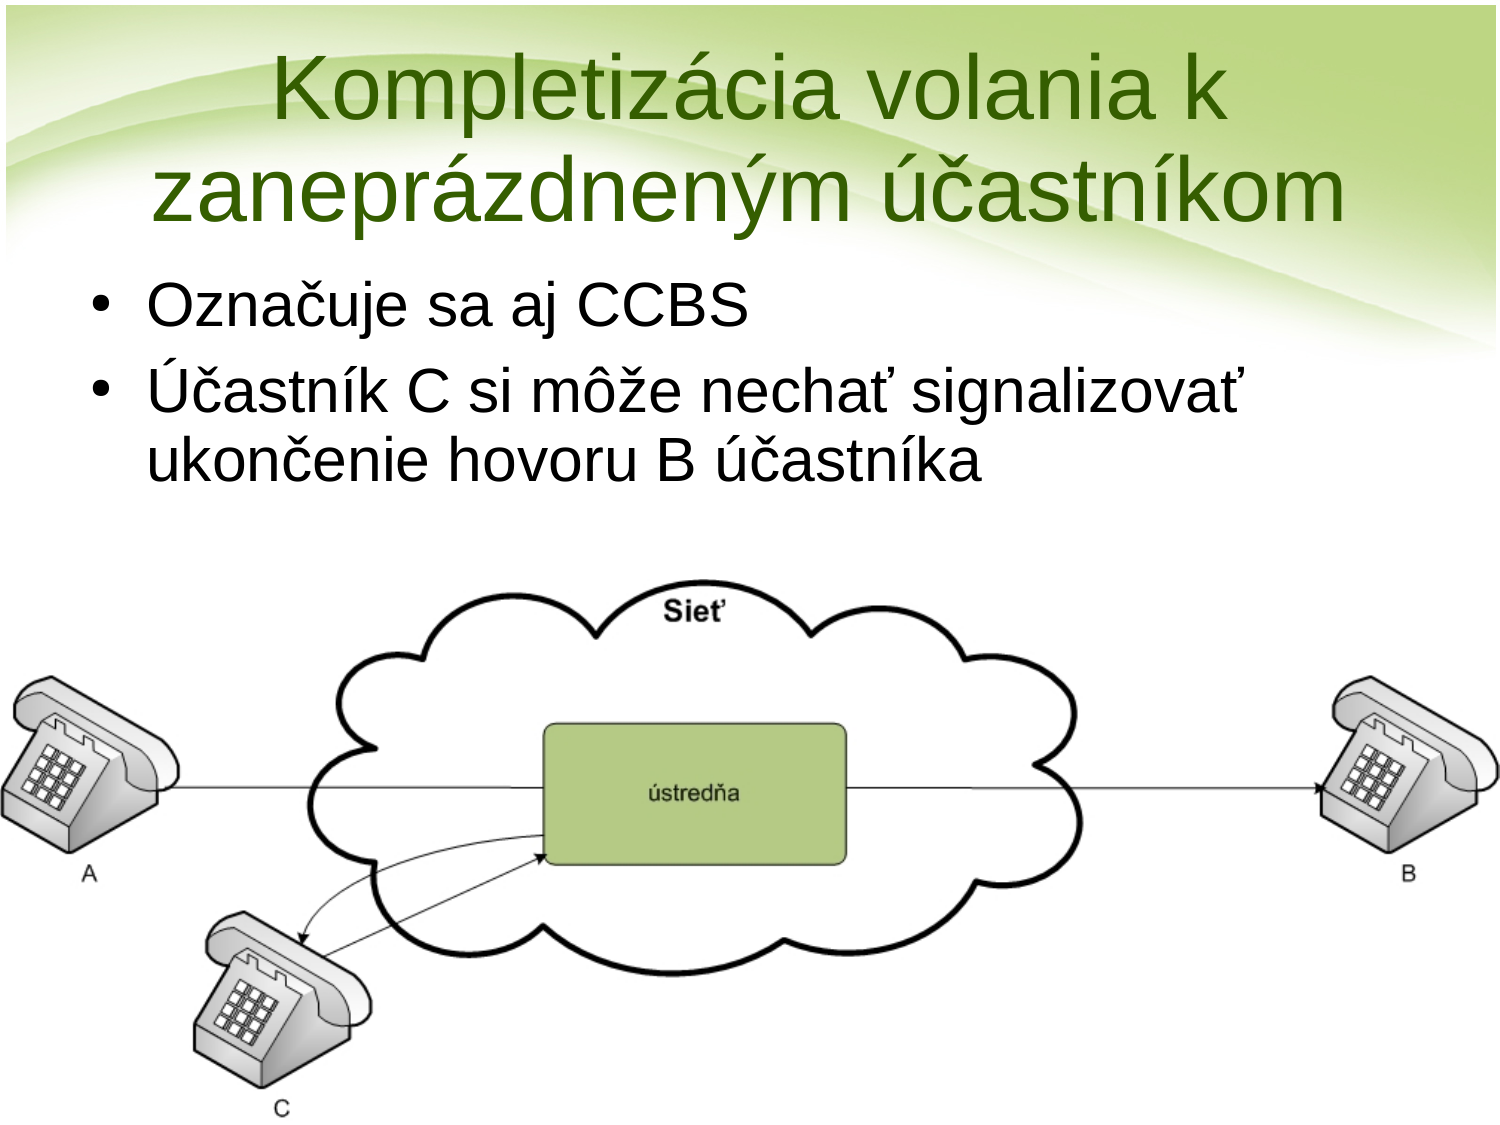

# Kompletizácia volania k zaneprázdneným účastníkom
Označuje sa aj CCBS
Účastník C si môže nechať signalizovať ukončenie hovoru B účastníka